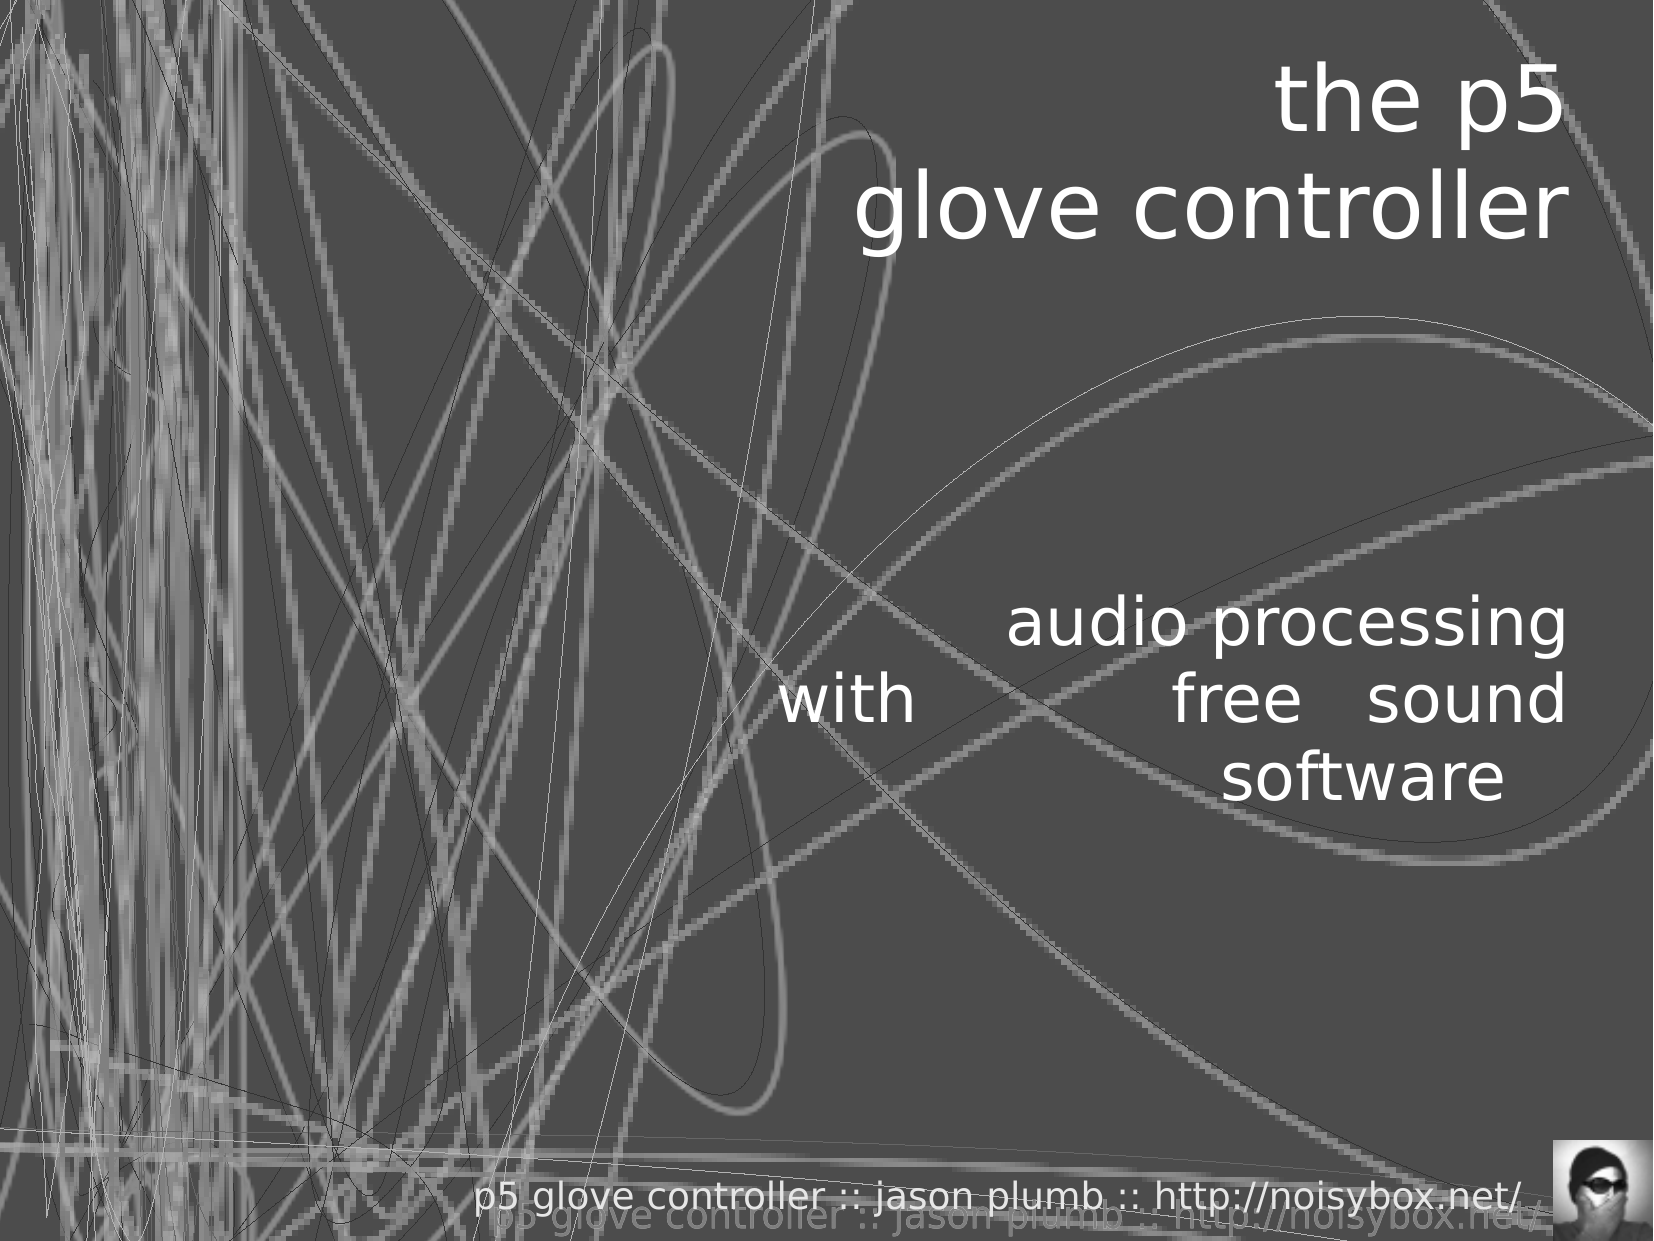

%
# the p5 glove controller
audio processing
with free sound
software
p5 glove controller :: jason plumb :: http://noisybox.net/